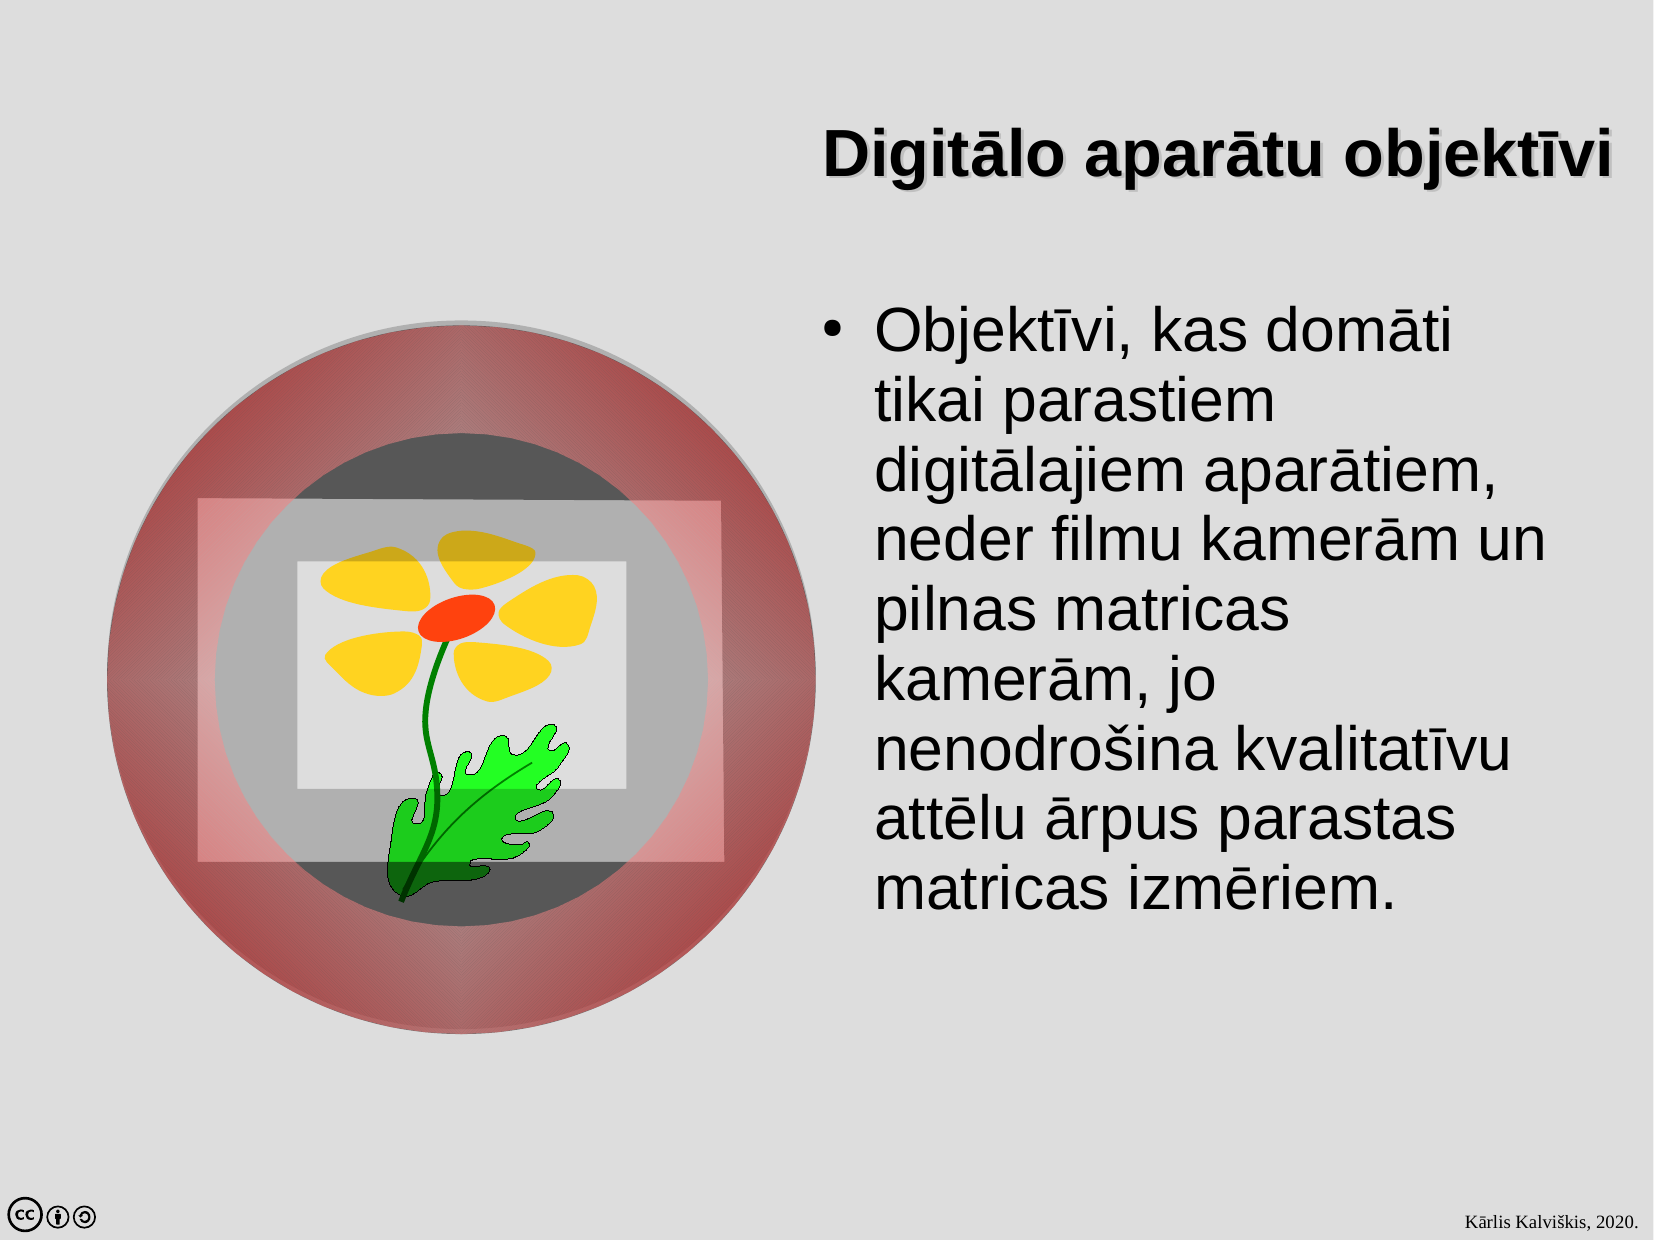

# Digitālo aparātu objektīvi
Objektīvi, kas domāti tikai parastiem digitālajiem aparātiem, neder filmu kamerām un pilnas matricas kamerām, jo nenodrošina kvalitatīvu attēlu ārpus parastas matricas izmēriem.